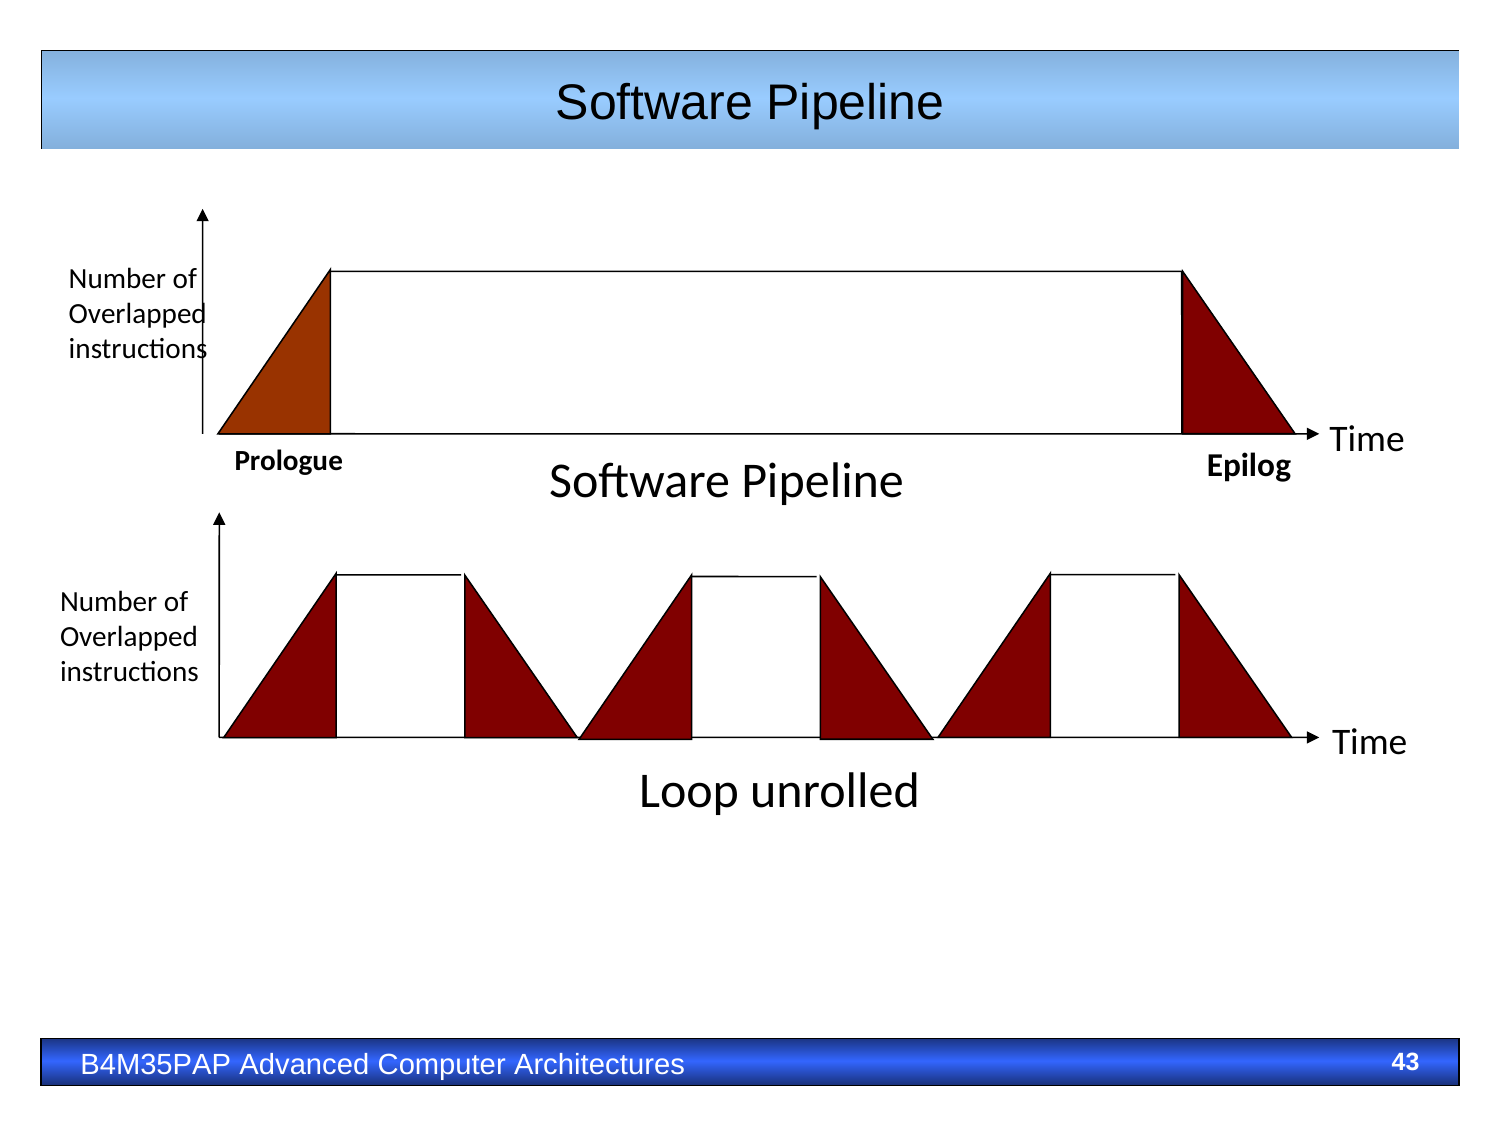

# Software Pipeline
Number of Overlapped instructions
Time
Prologue
Epilog
Software Pipeline
Number of Overlapped instructions
Time
Loop unrolled